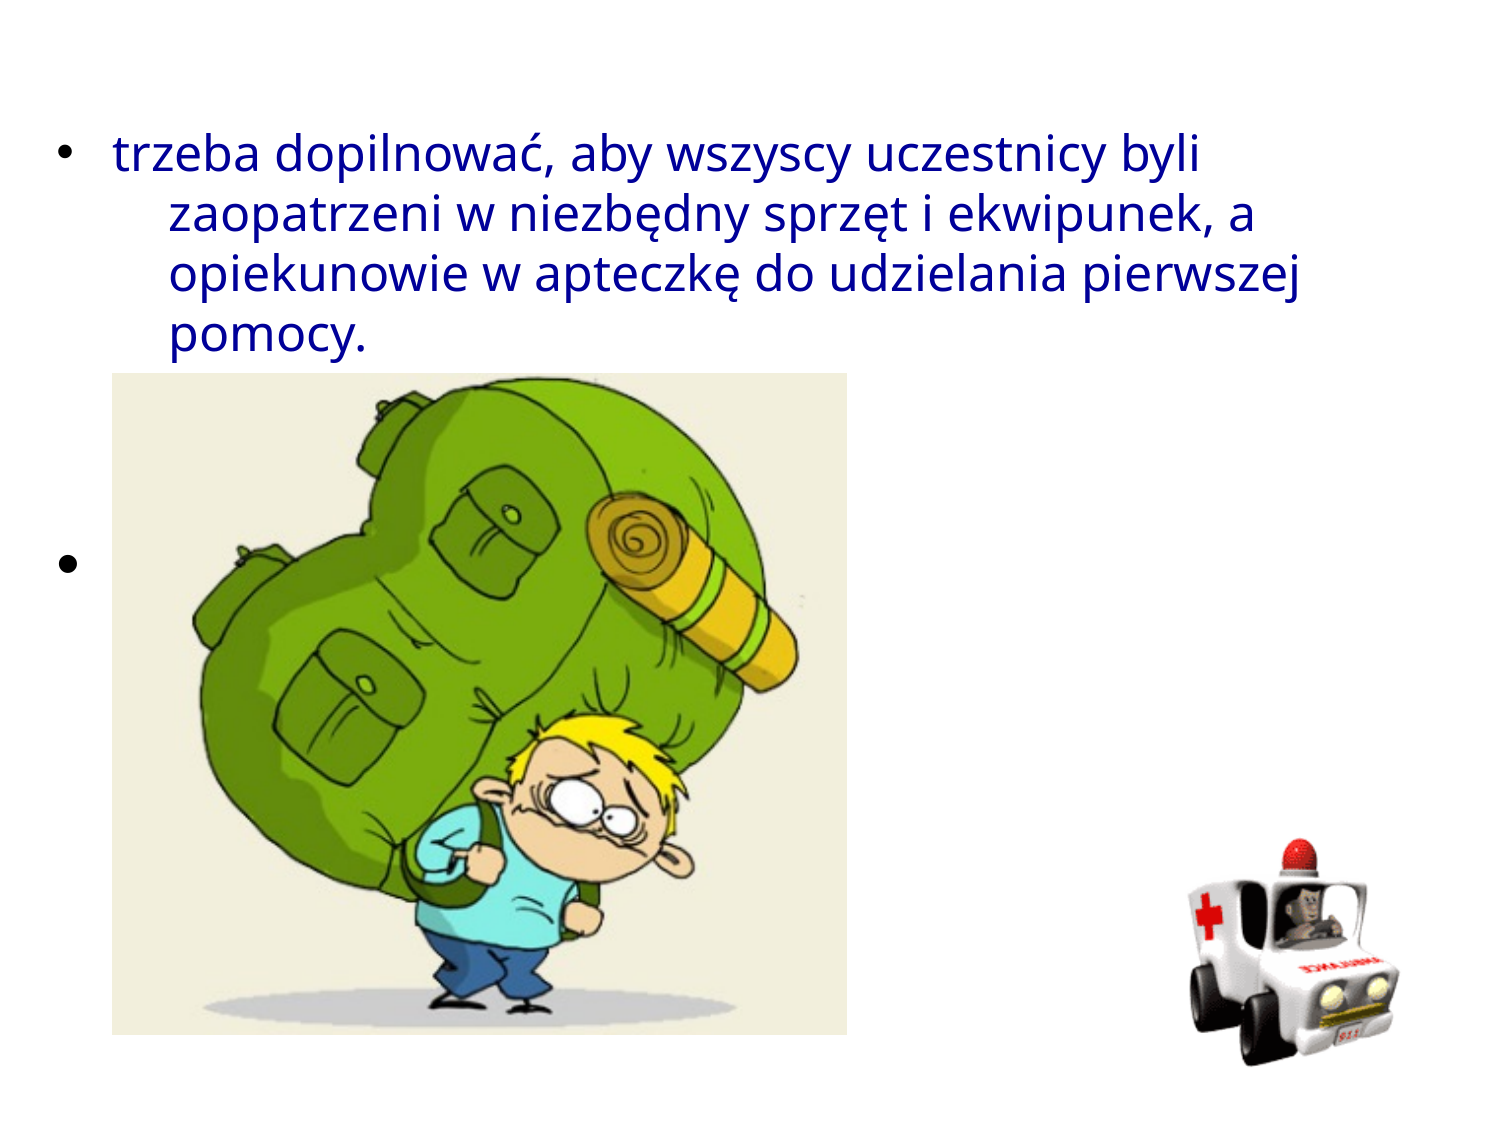

#
trzeba dopilnować, aby wszyscy uczestnicy byli zaopatrzeni w niezbędny sprzęt i ekwipunek, a opiekunowie w apteczkę do udzielania pierwszej pomocy.